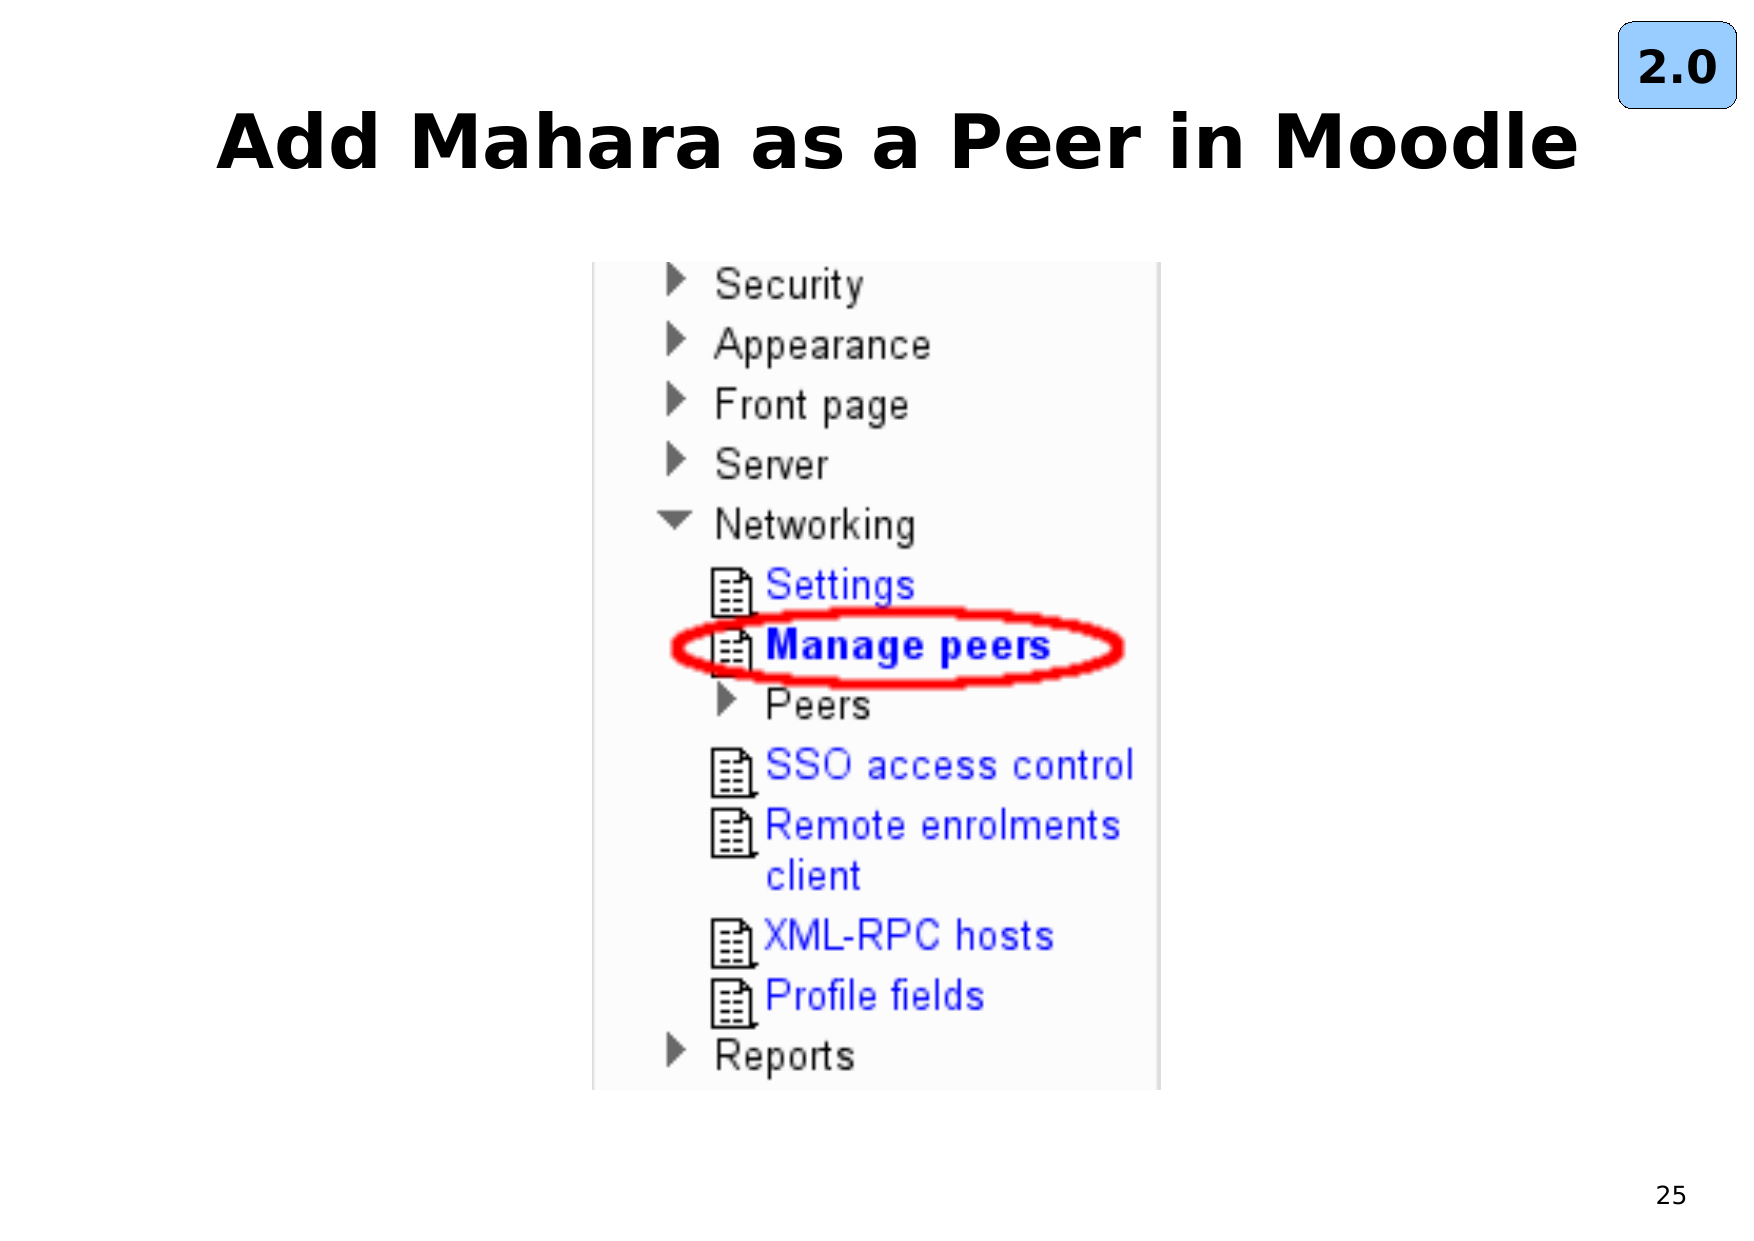

2.0
# Add Mahara as a Peer in Moodle
25